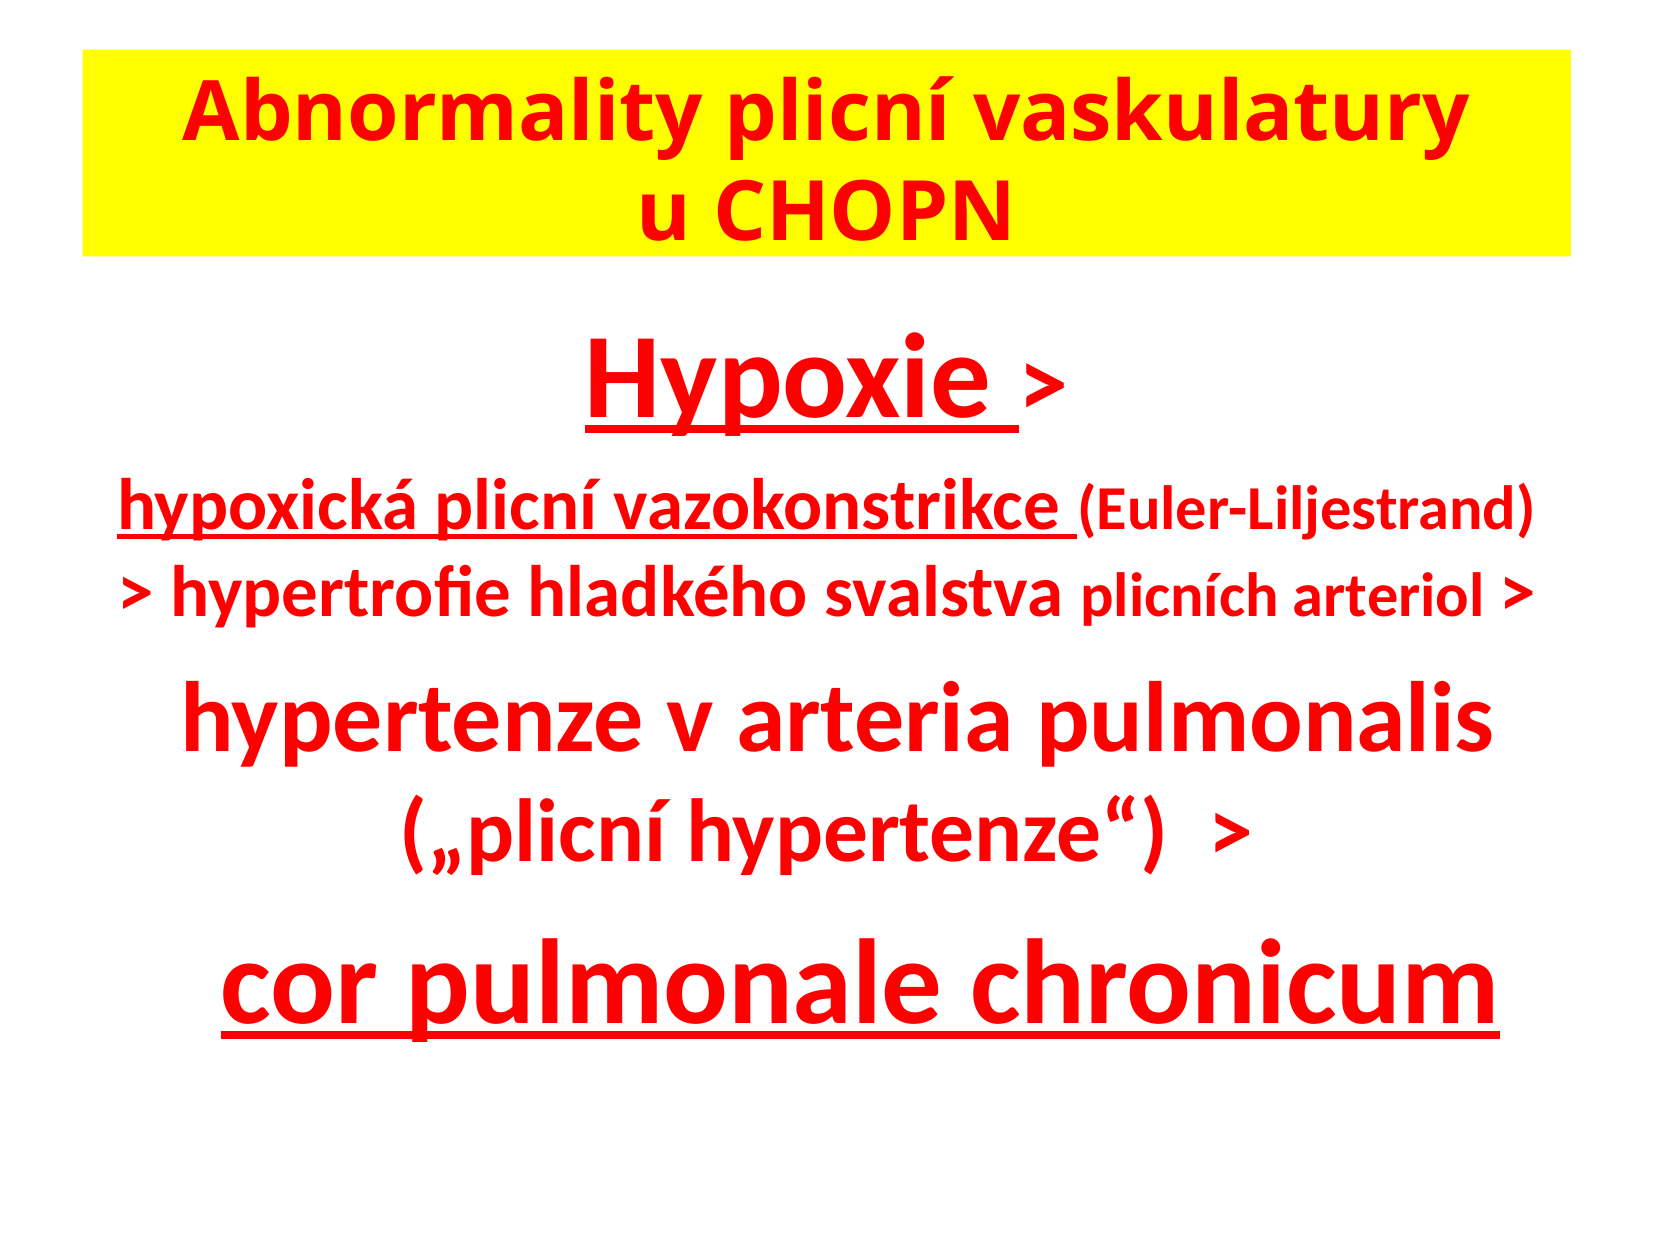

# Abnormality plicní vaskulatury u CHOPN
Hypoxie >
hypoxická plicní vazokonstrikce (Euler-Liljestrand) > hypertrofie hladkého svalstva plicních arteriol >
 hypertenze v arteria pulmonalis („plicní hypertenze“) >
 cor pulmonale chronicum